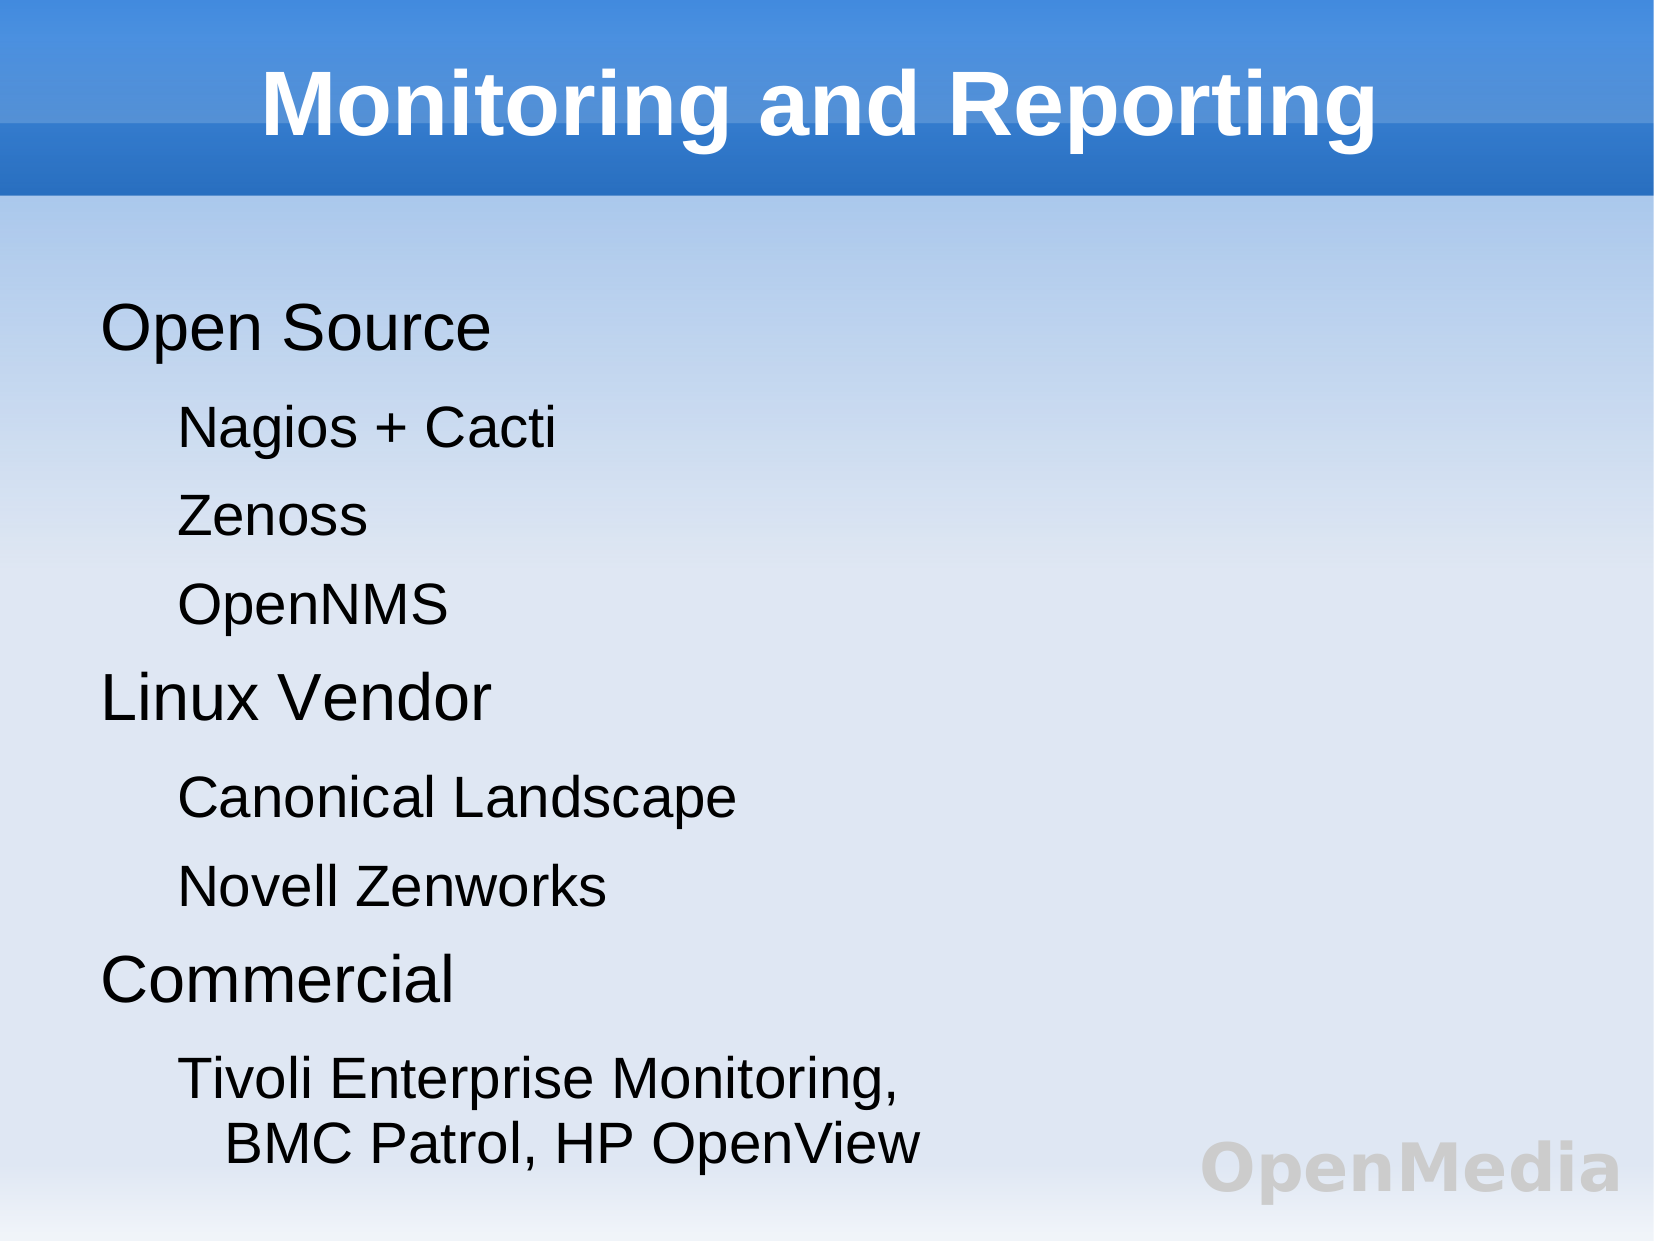

# Monitoring and Reporting
Open Source
Nagios + Cacti
Zenoss
OpenNMS
Linux Vendor
Canonical Landscape
Novell Zenworks
Commercial
Tivoli Enterprise Monitoring,
BMC Patrol, HP OpenView
17